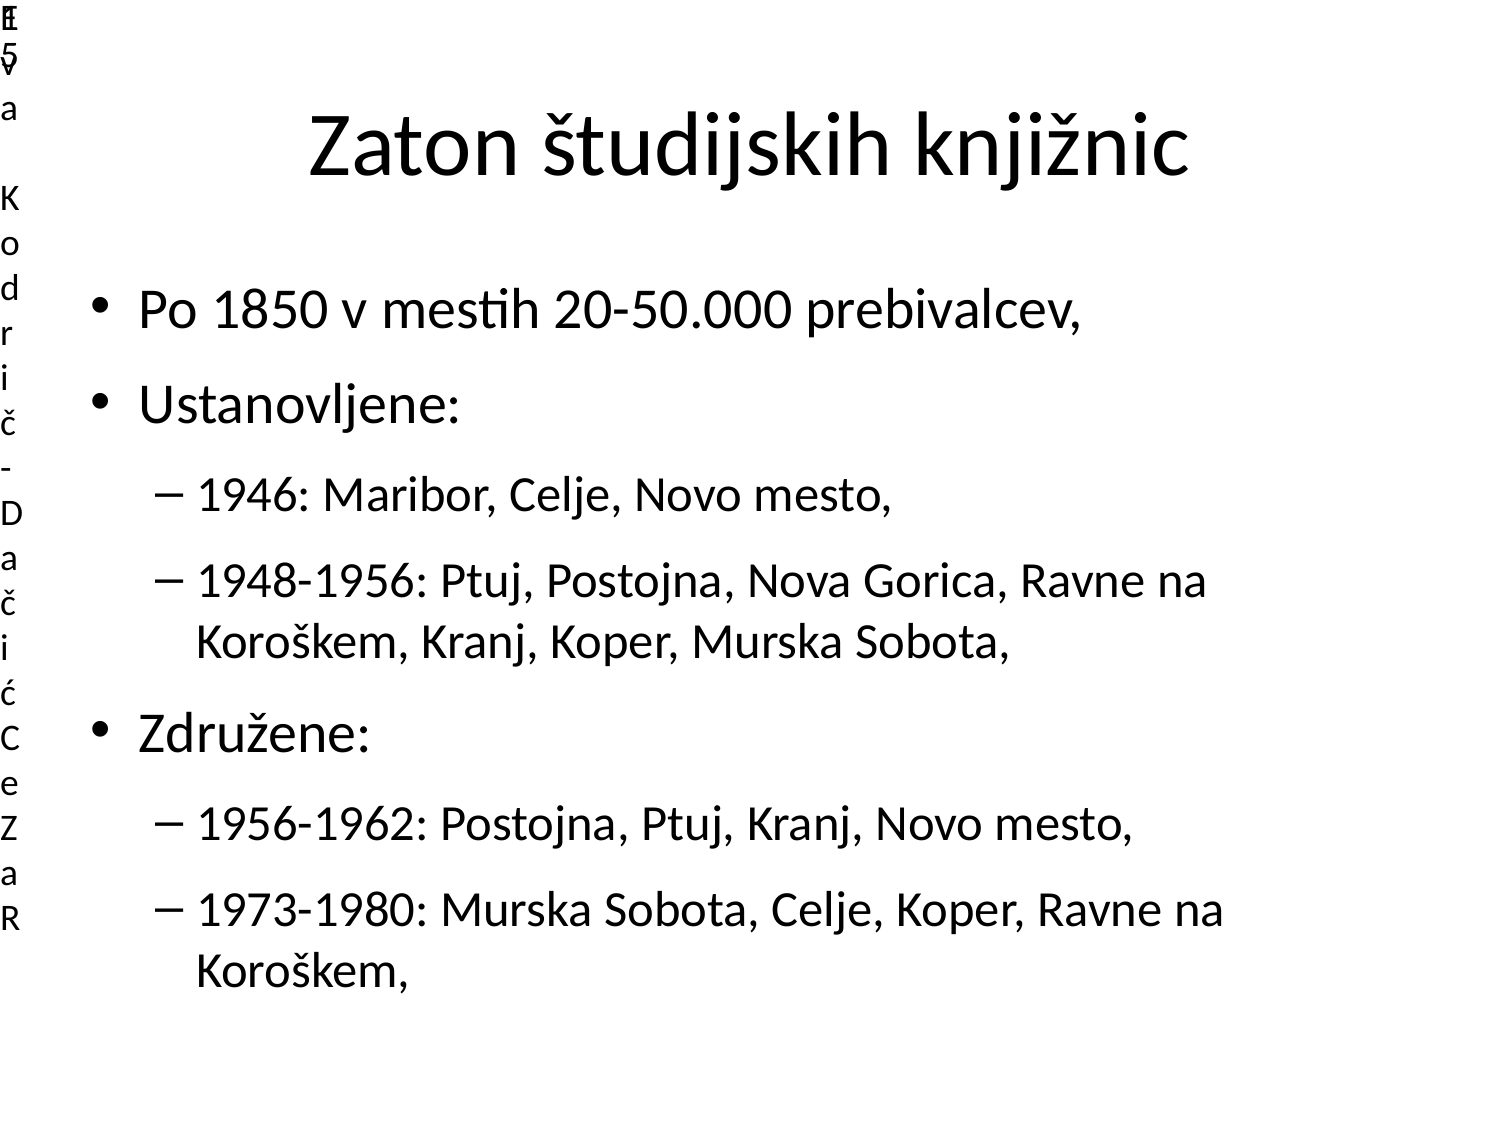

Eva Kodrič-Dačić
CeZaR
# Zaton študijskih knjižnic
Po 1850 v mestih 20-50.000 prebivalcev,
Ustanovljene:
1946: Maribor, Celje, Novo mesto,
1948-1956: Ptuj, Postojna, Nova Gorica, Ravne na Koroškem, Kranj, Koper, Murska Sobota,
Združene:
1956-1962: Postojna, Ptuj, Kranj, Novo mesto,
1973-1980: Murska Sobota, Celje, Koper, Ravne na Koroškem,